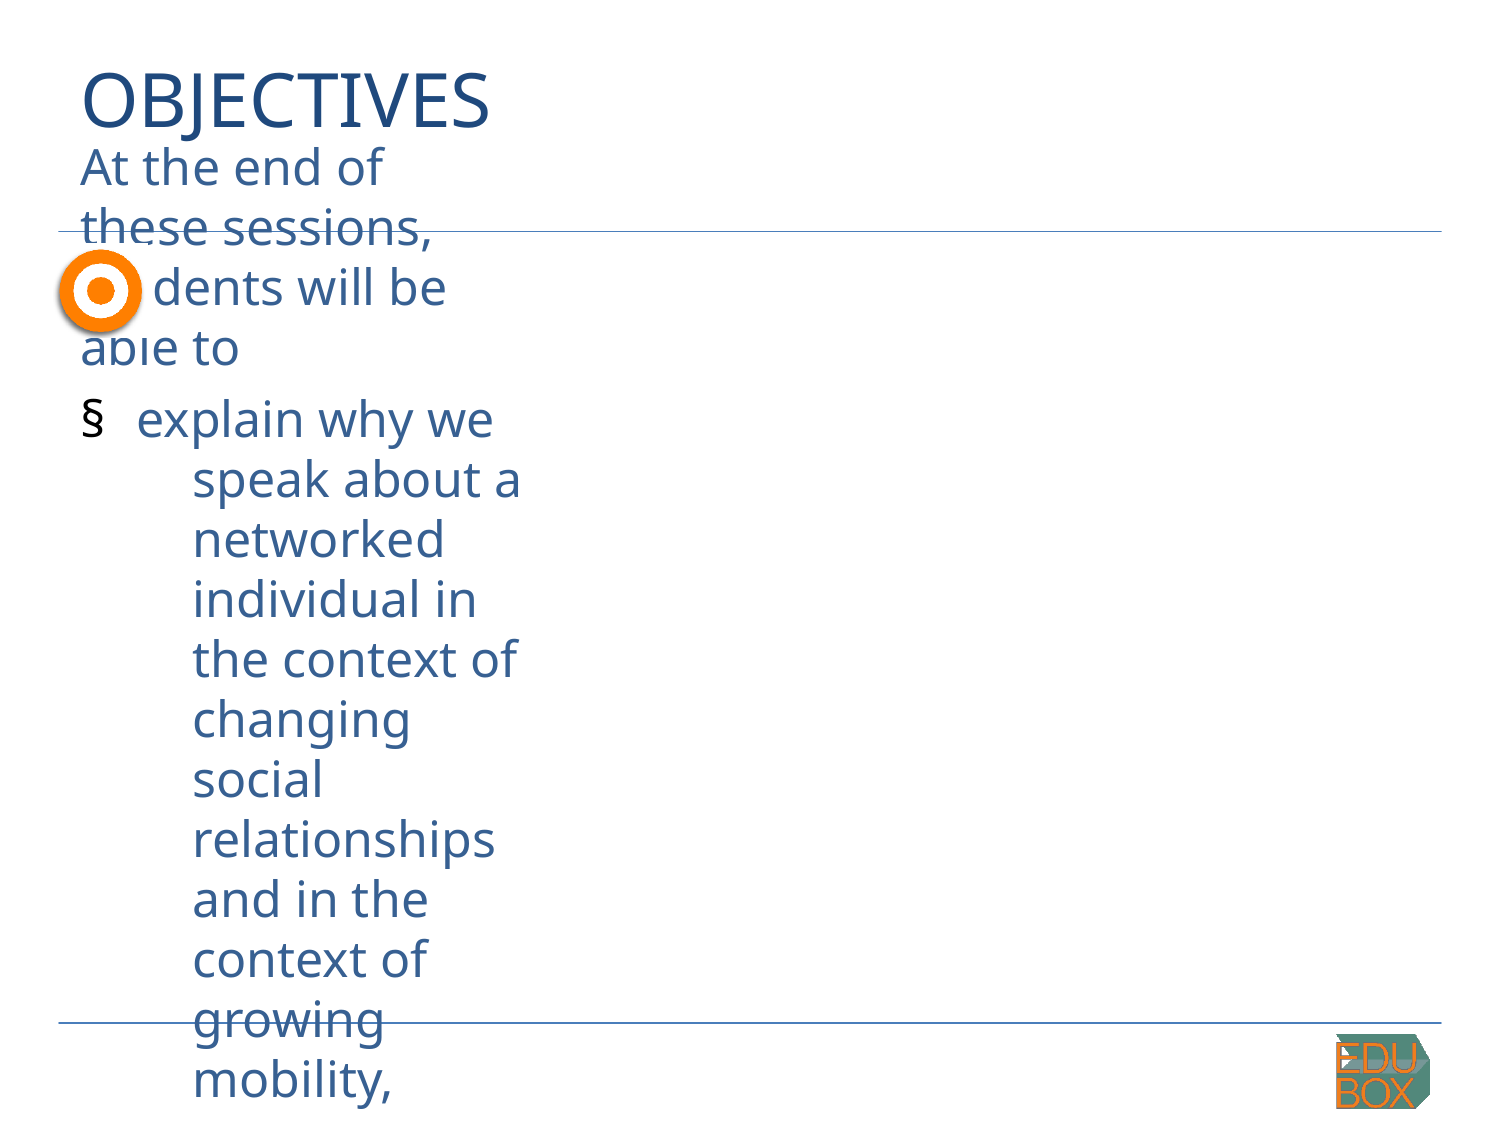

# OBJECTIVES
At the end of these sessions, students will be able to
explain why we speak about a networked individual in the context of changing social relationships and in the context of growing mobility,
explain Wellman’s model of the networked individual, and
apply the model